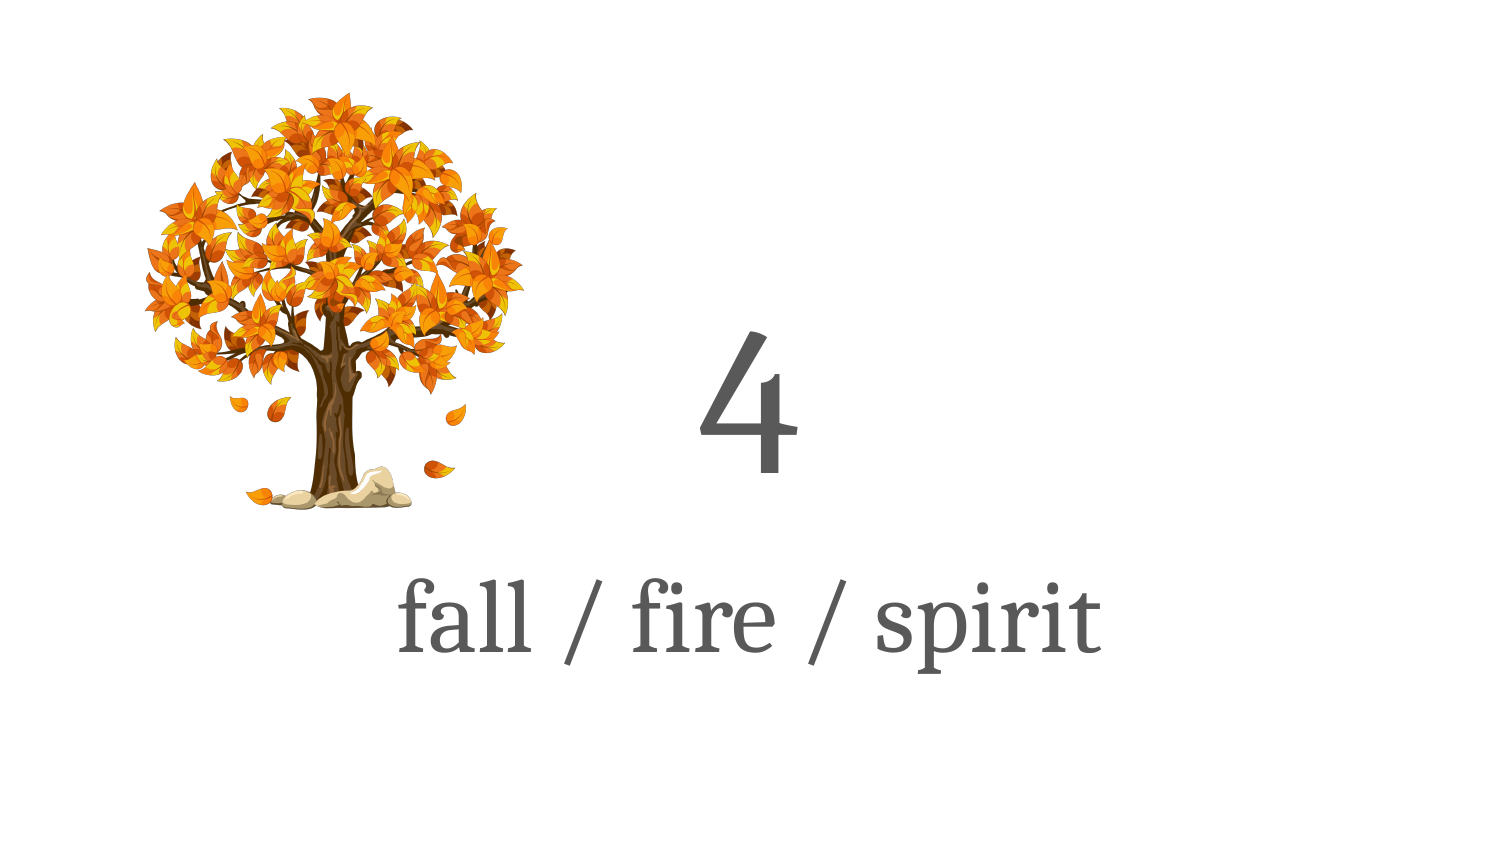

#
4
fall / fire / spirit